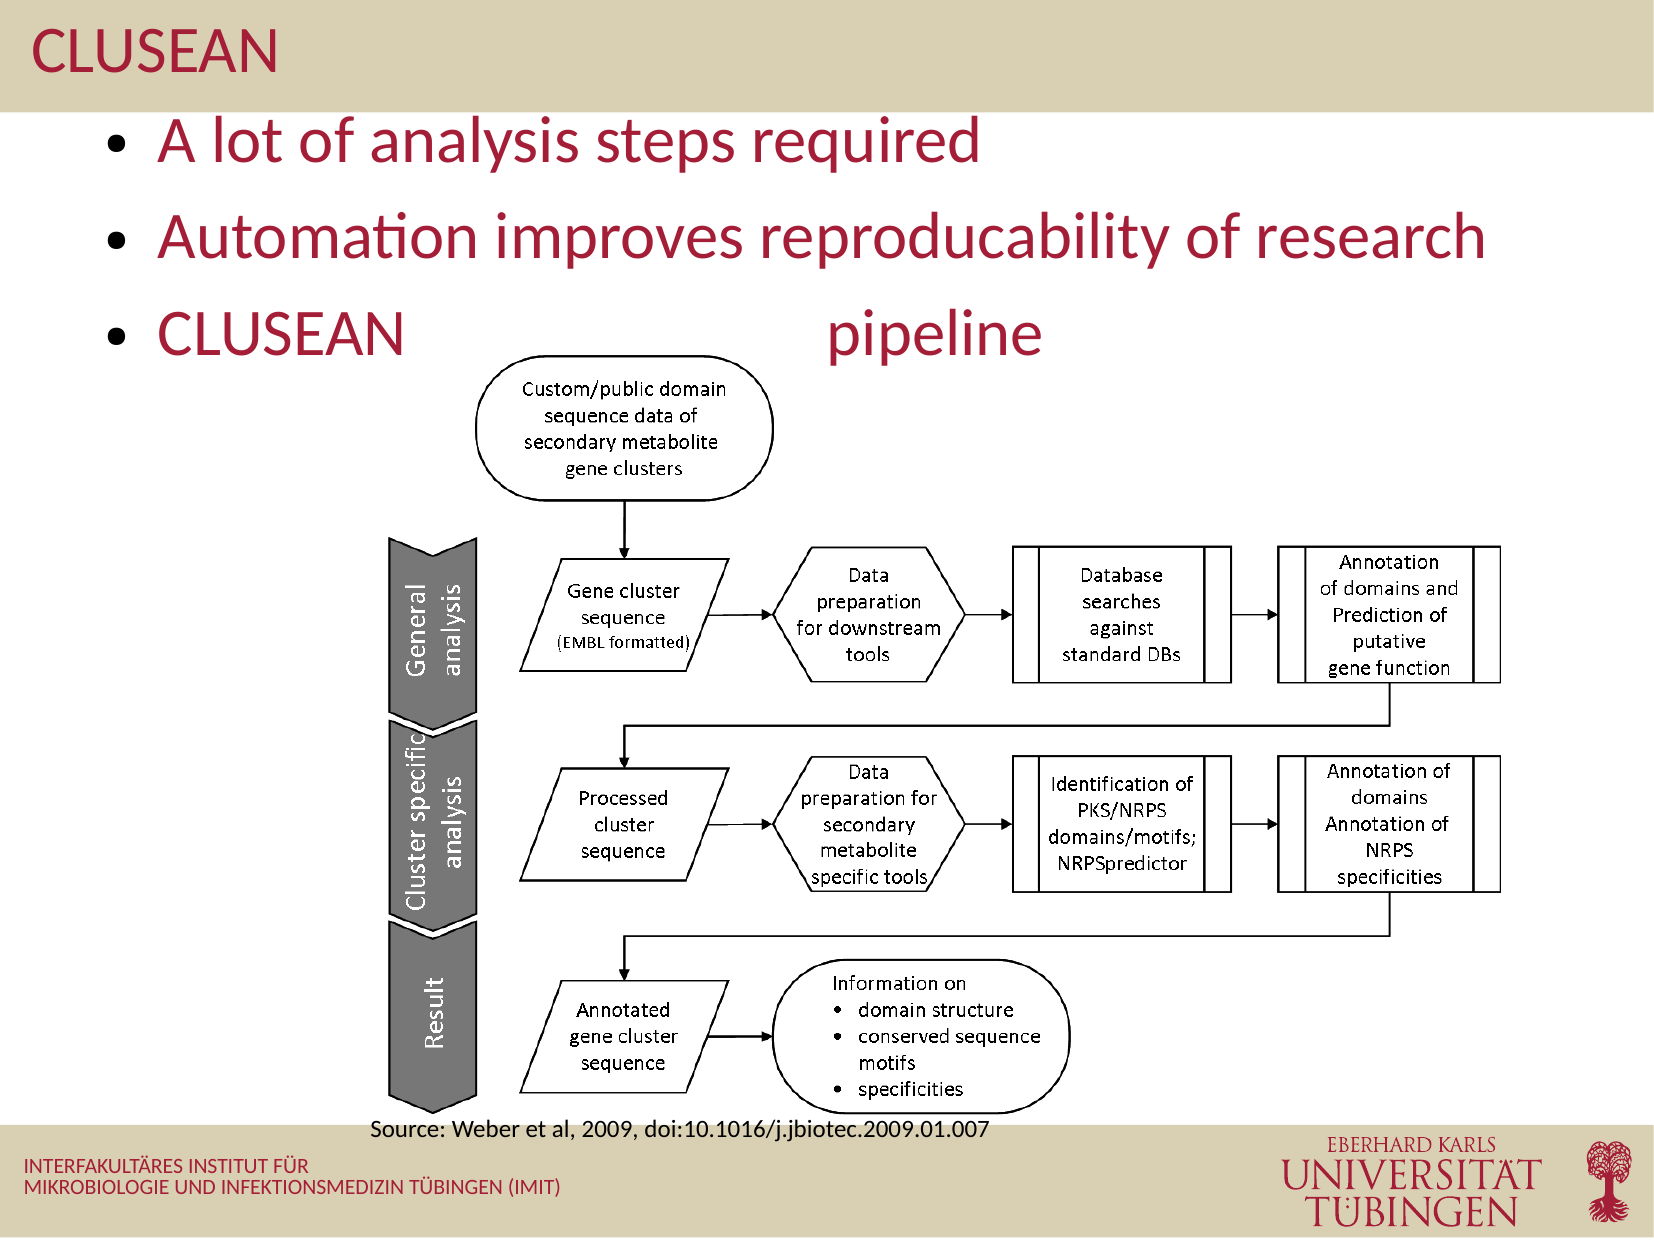

# CLUSEAN
A lot of analysis steps required
Automation improves reproducability of research
CLUSEAN pipeline
Source: Weber et al, 2009, doi:10.1016/j.jbiotec.2009.01.007